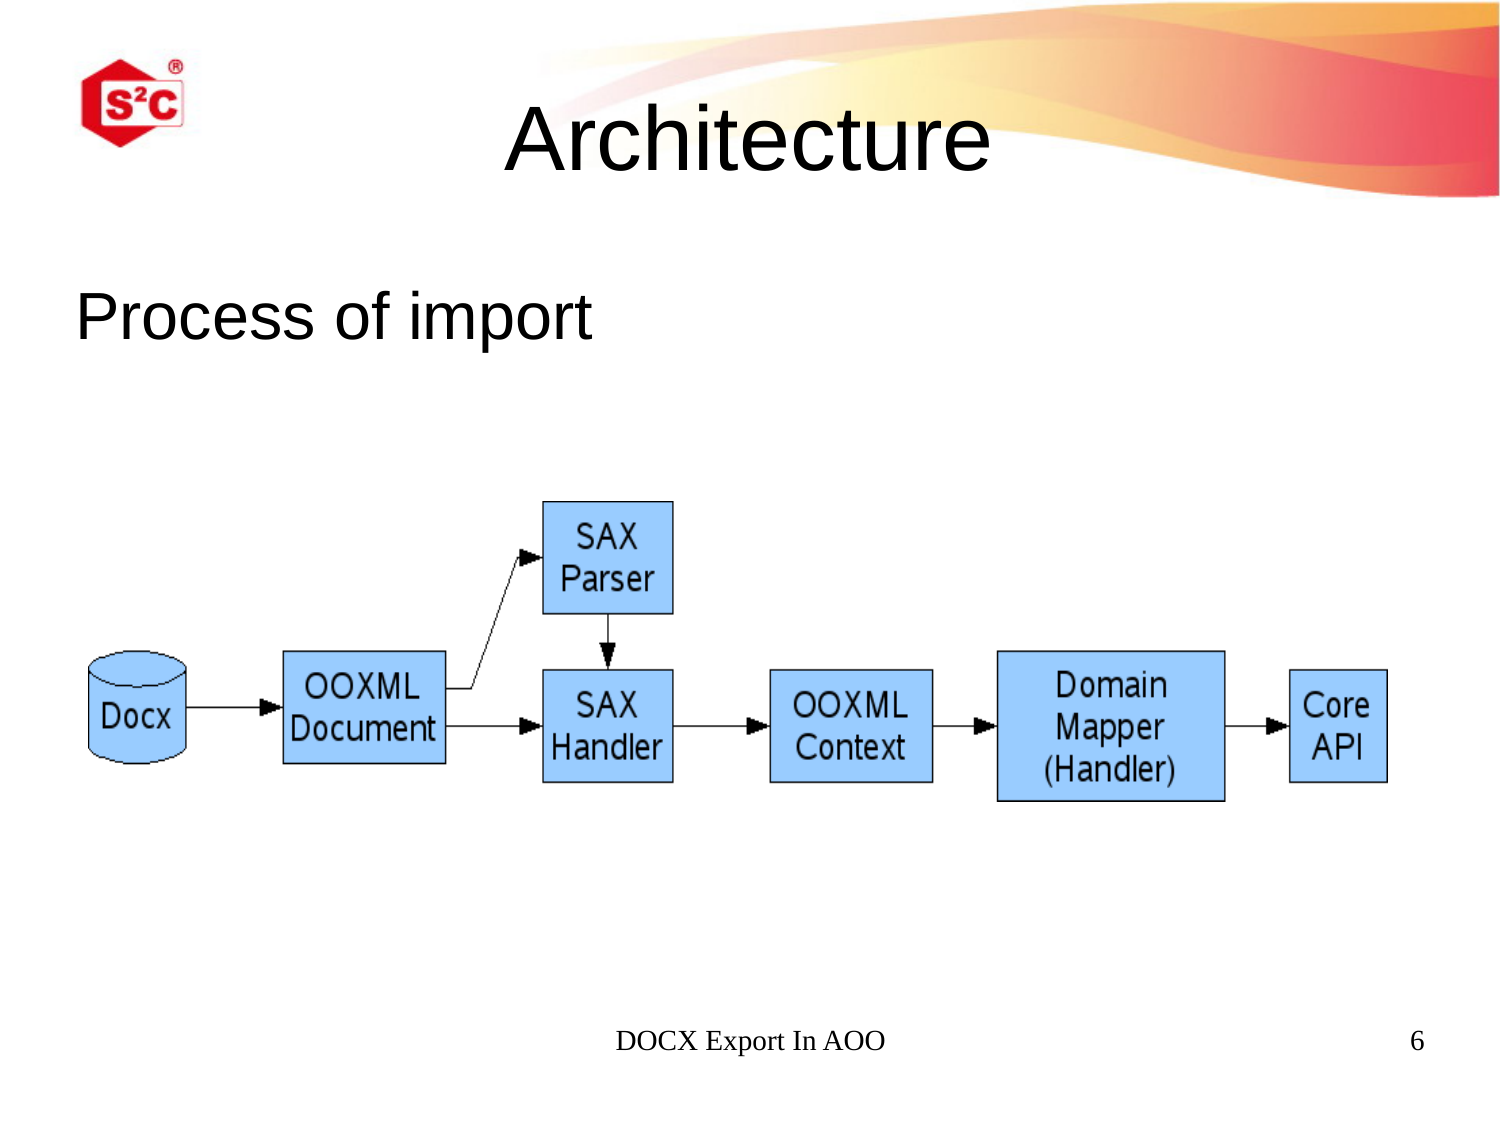

# Architecture
Process of import
DOCX Export In AOO
6